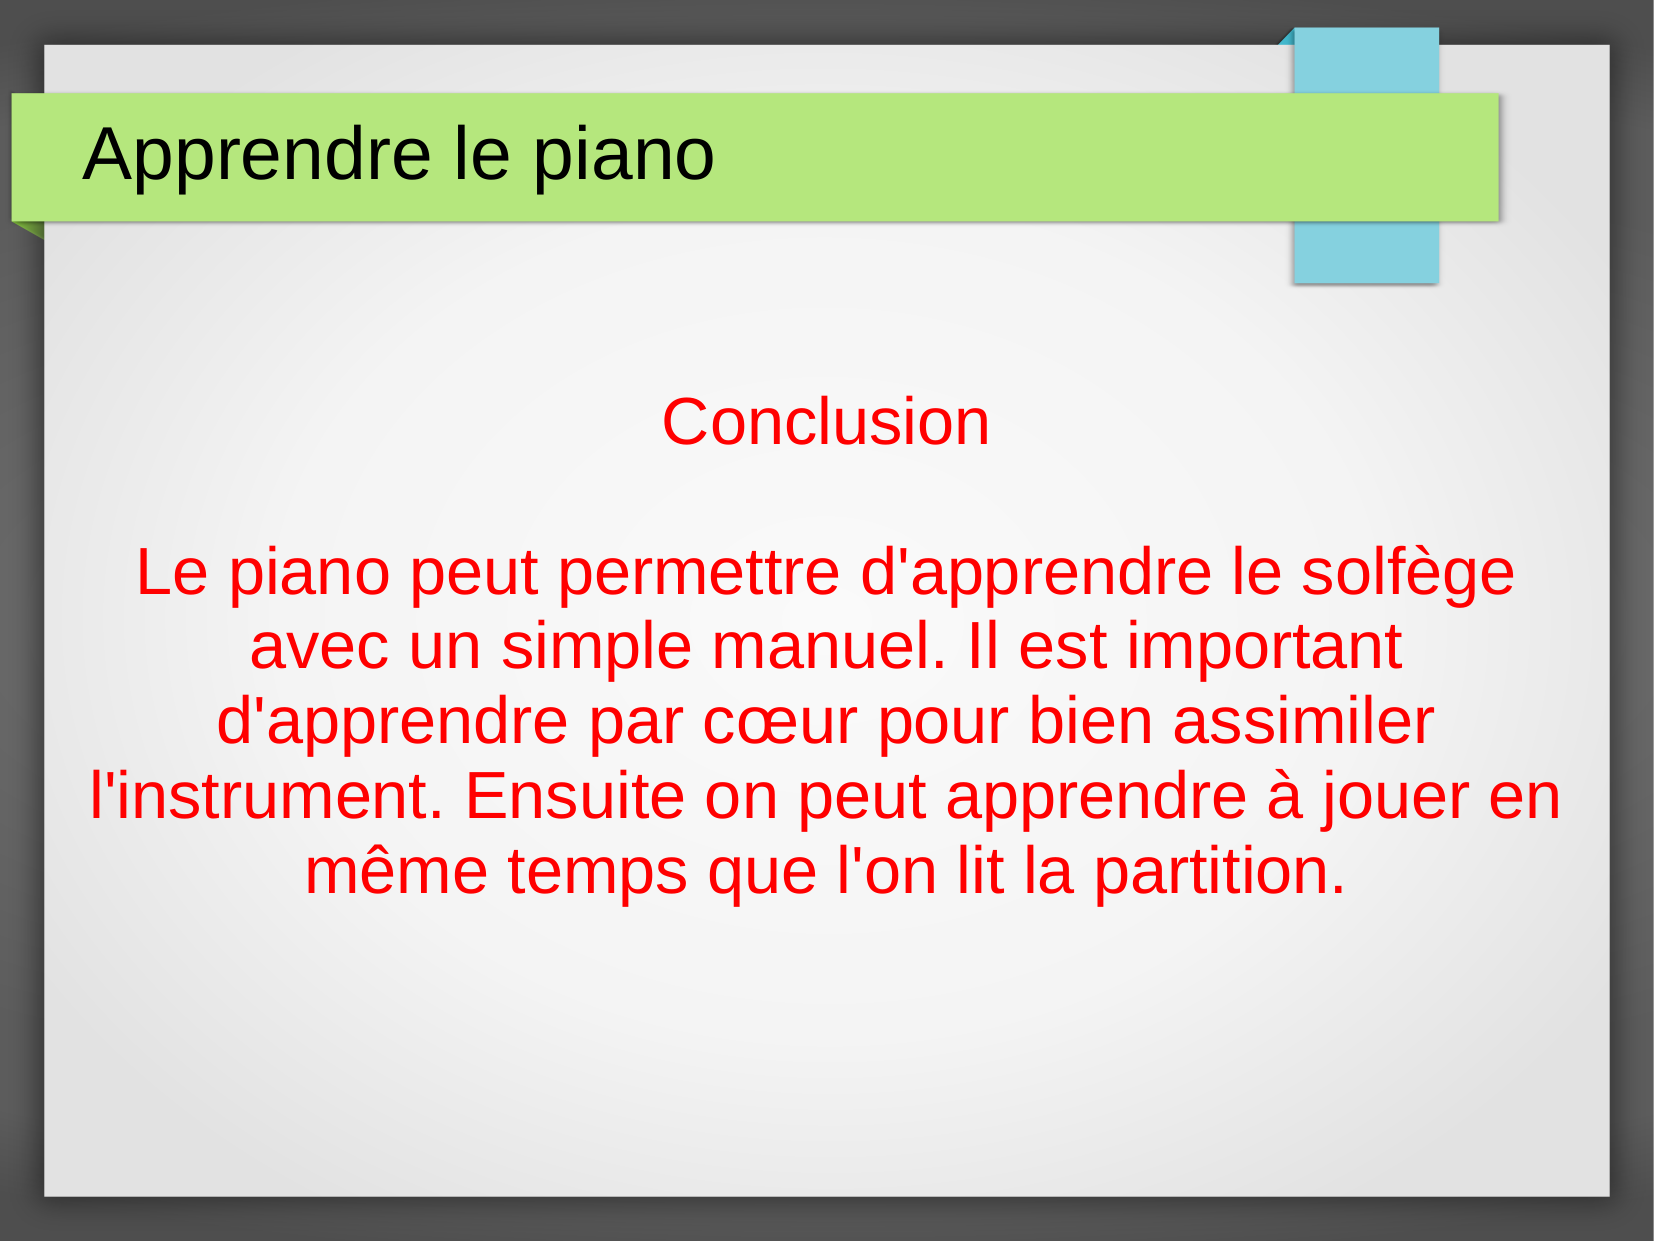

# Apprendre le piano
Conclusion
Le piano peut permettre d'apprendre le solfège avec un simple manuel. Il est important d'apprendre par cœur pour bien assimiler l'instrument. Ensuite on peut apprendre à jouer en même temps que l'on lit la partition.